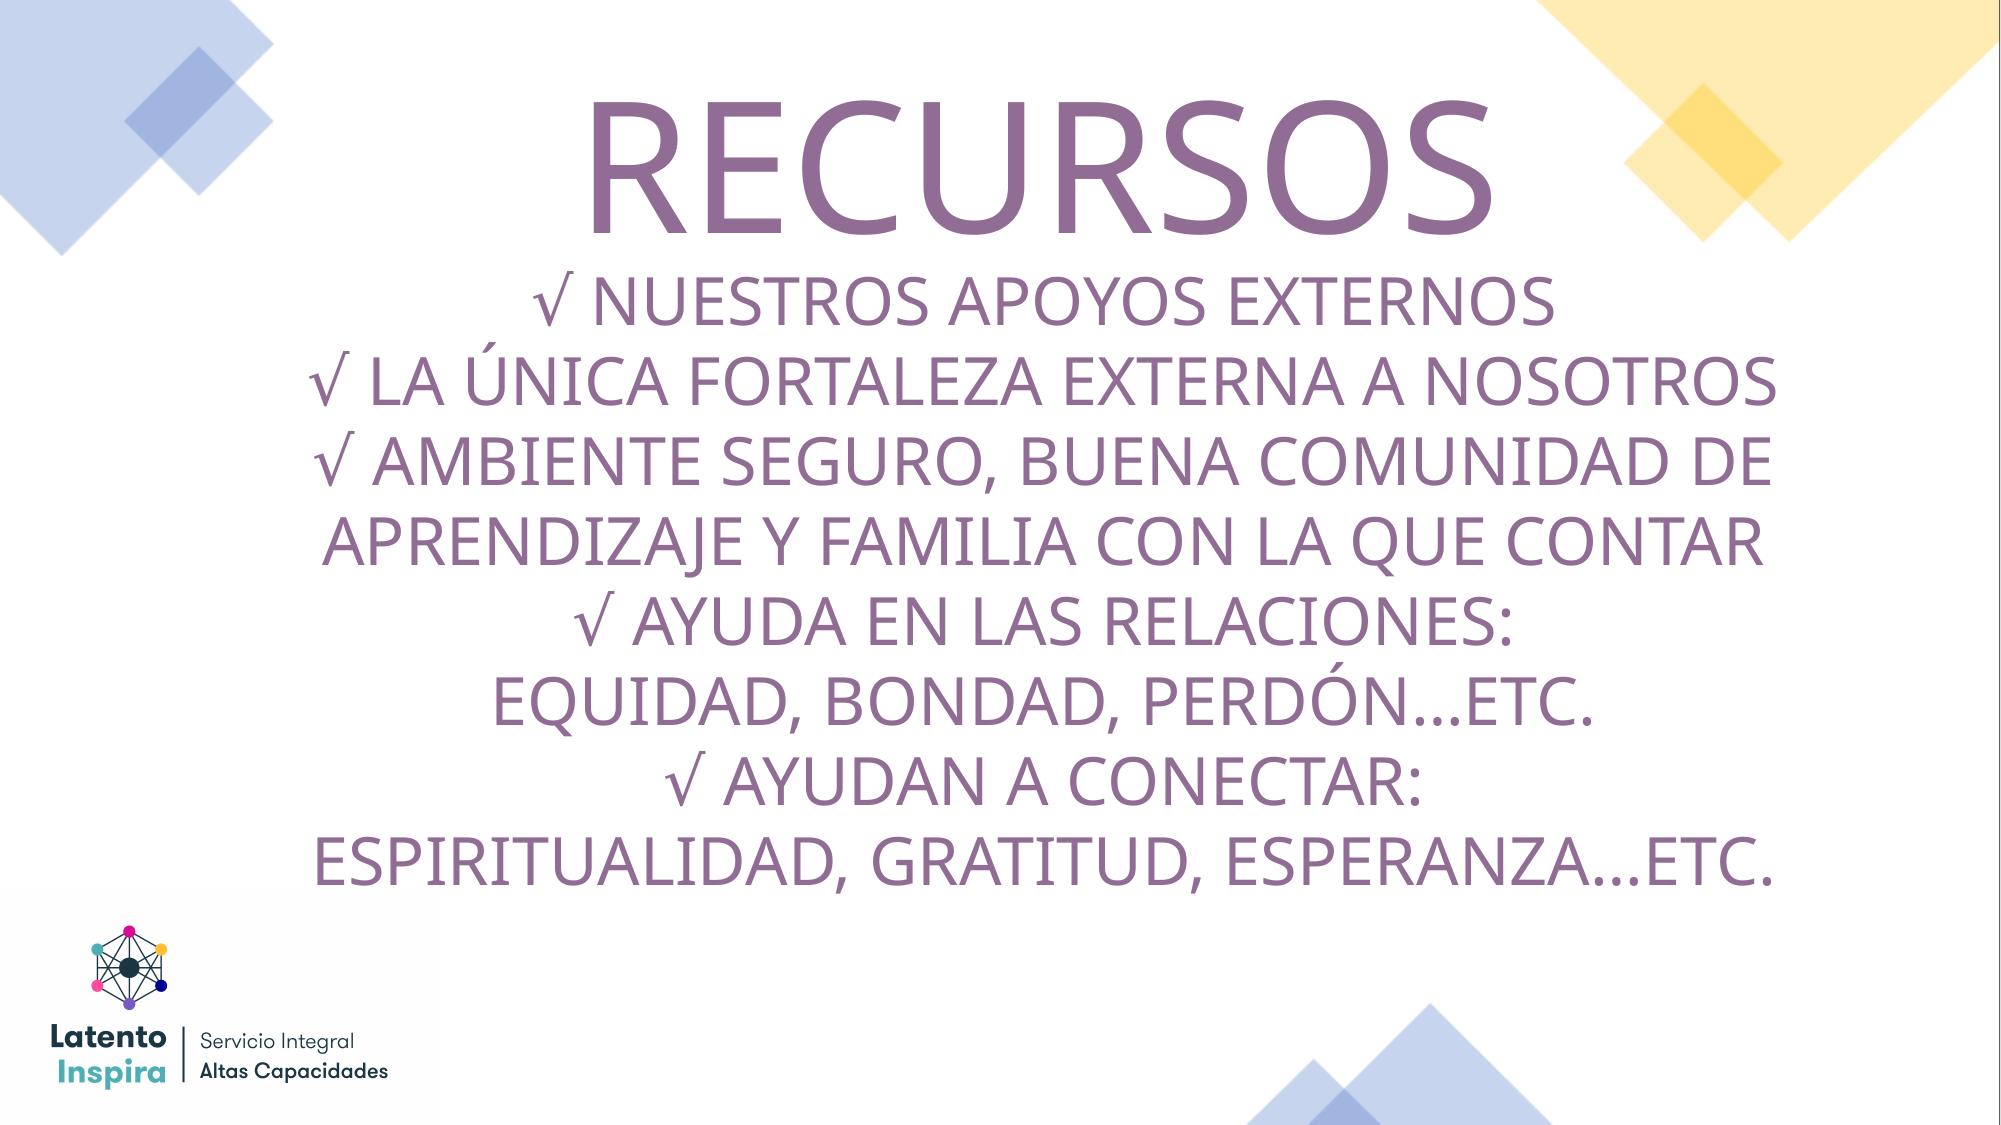

RECURSOS
√ NUESTROS APOYOS EXTERNOS
√ LA ÚNICA FORTALEZA EXTERNA A NOSOTROS
√ AMBIENTE SEGURO, BUENA COMUNIDAD DE APRENDIZAJE Y FAMILIA CON LA QUE CONTAR
√ AYUDA EN LAS RELACIONES:
EQUIDAD, BONDAD, PERDÓN…ETC.
√ AYUDAN A CONECTAR:
ESPIRITUALIDAD, GRATITUD, ESPERANZA…ETC.